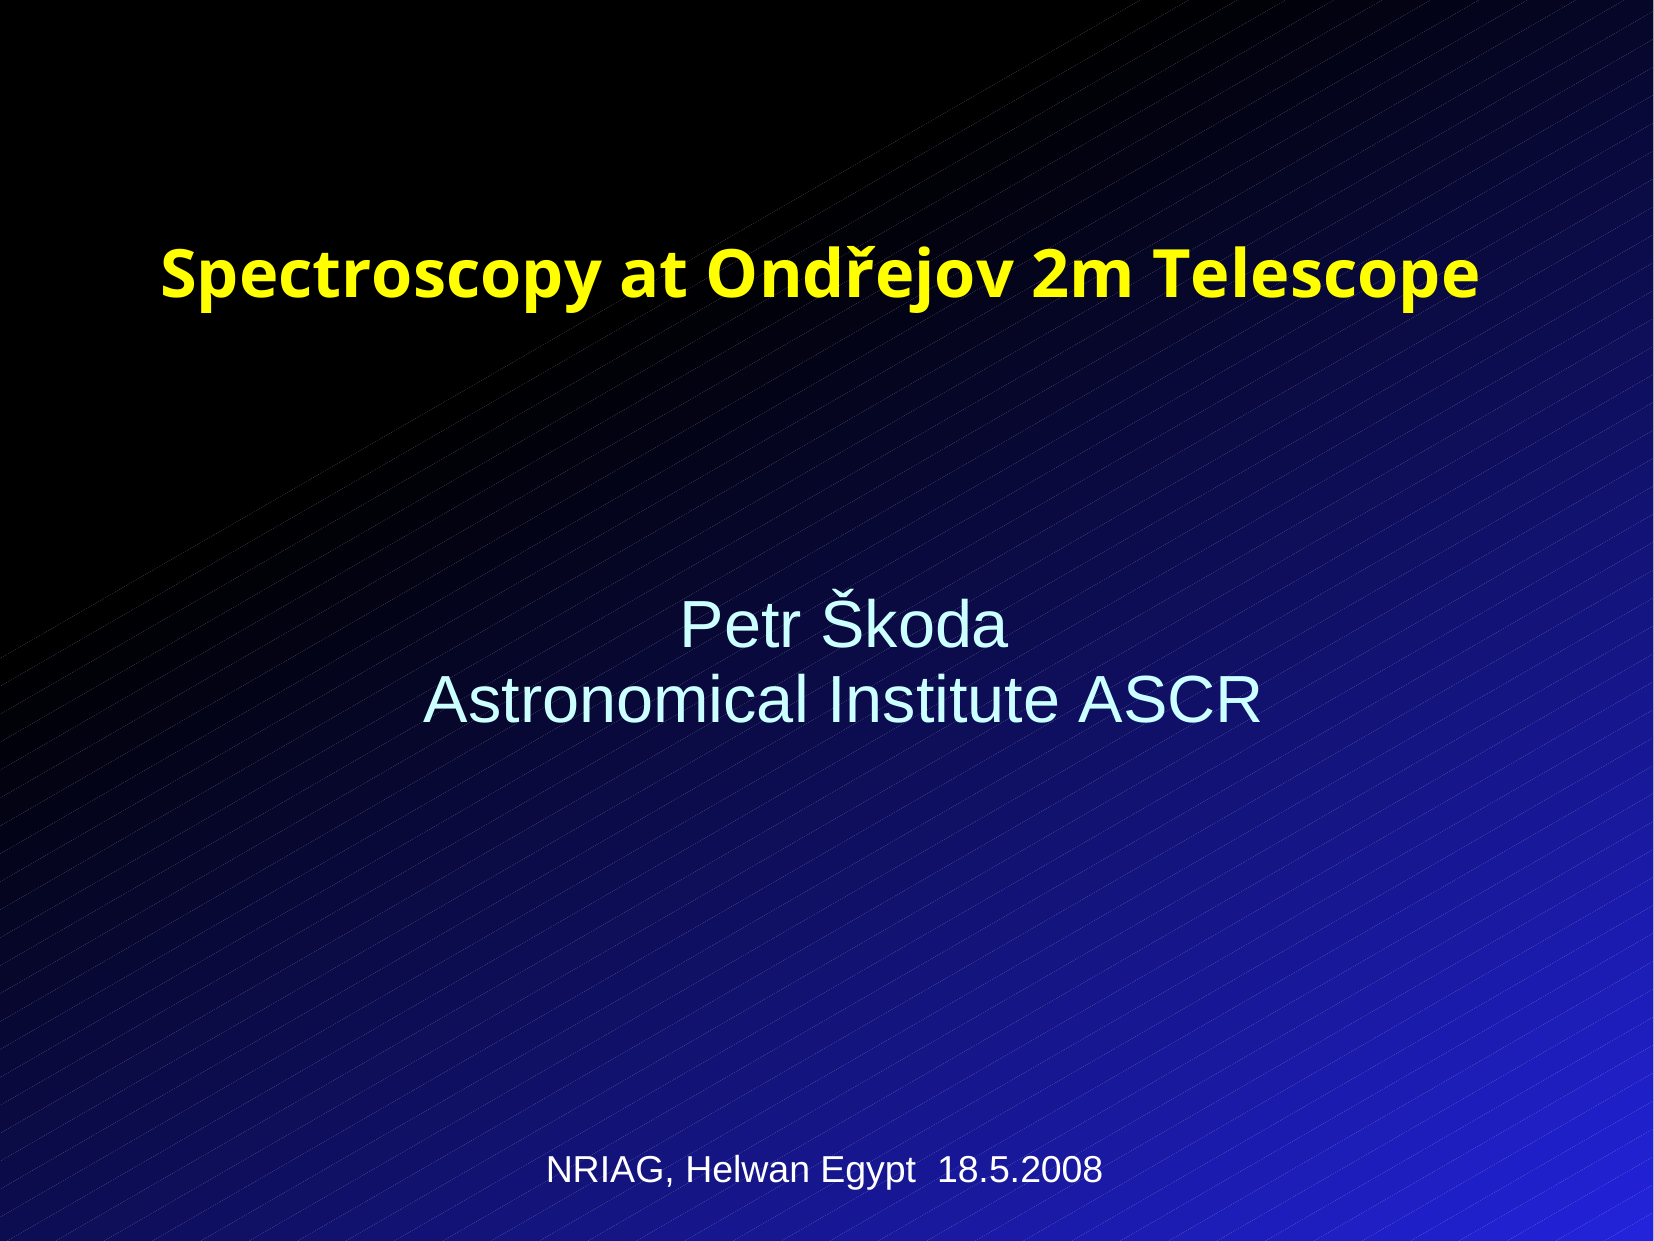

# Spectroscopy at Ondřejov 2m Telescope
Petr Škoda
Astronomical Institute ASCR
NRIAG, Helwan Egypt 18.5.2008